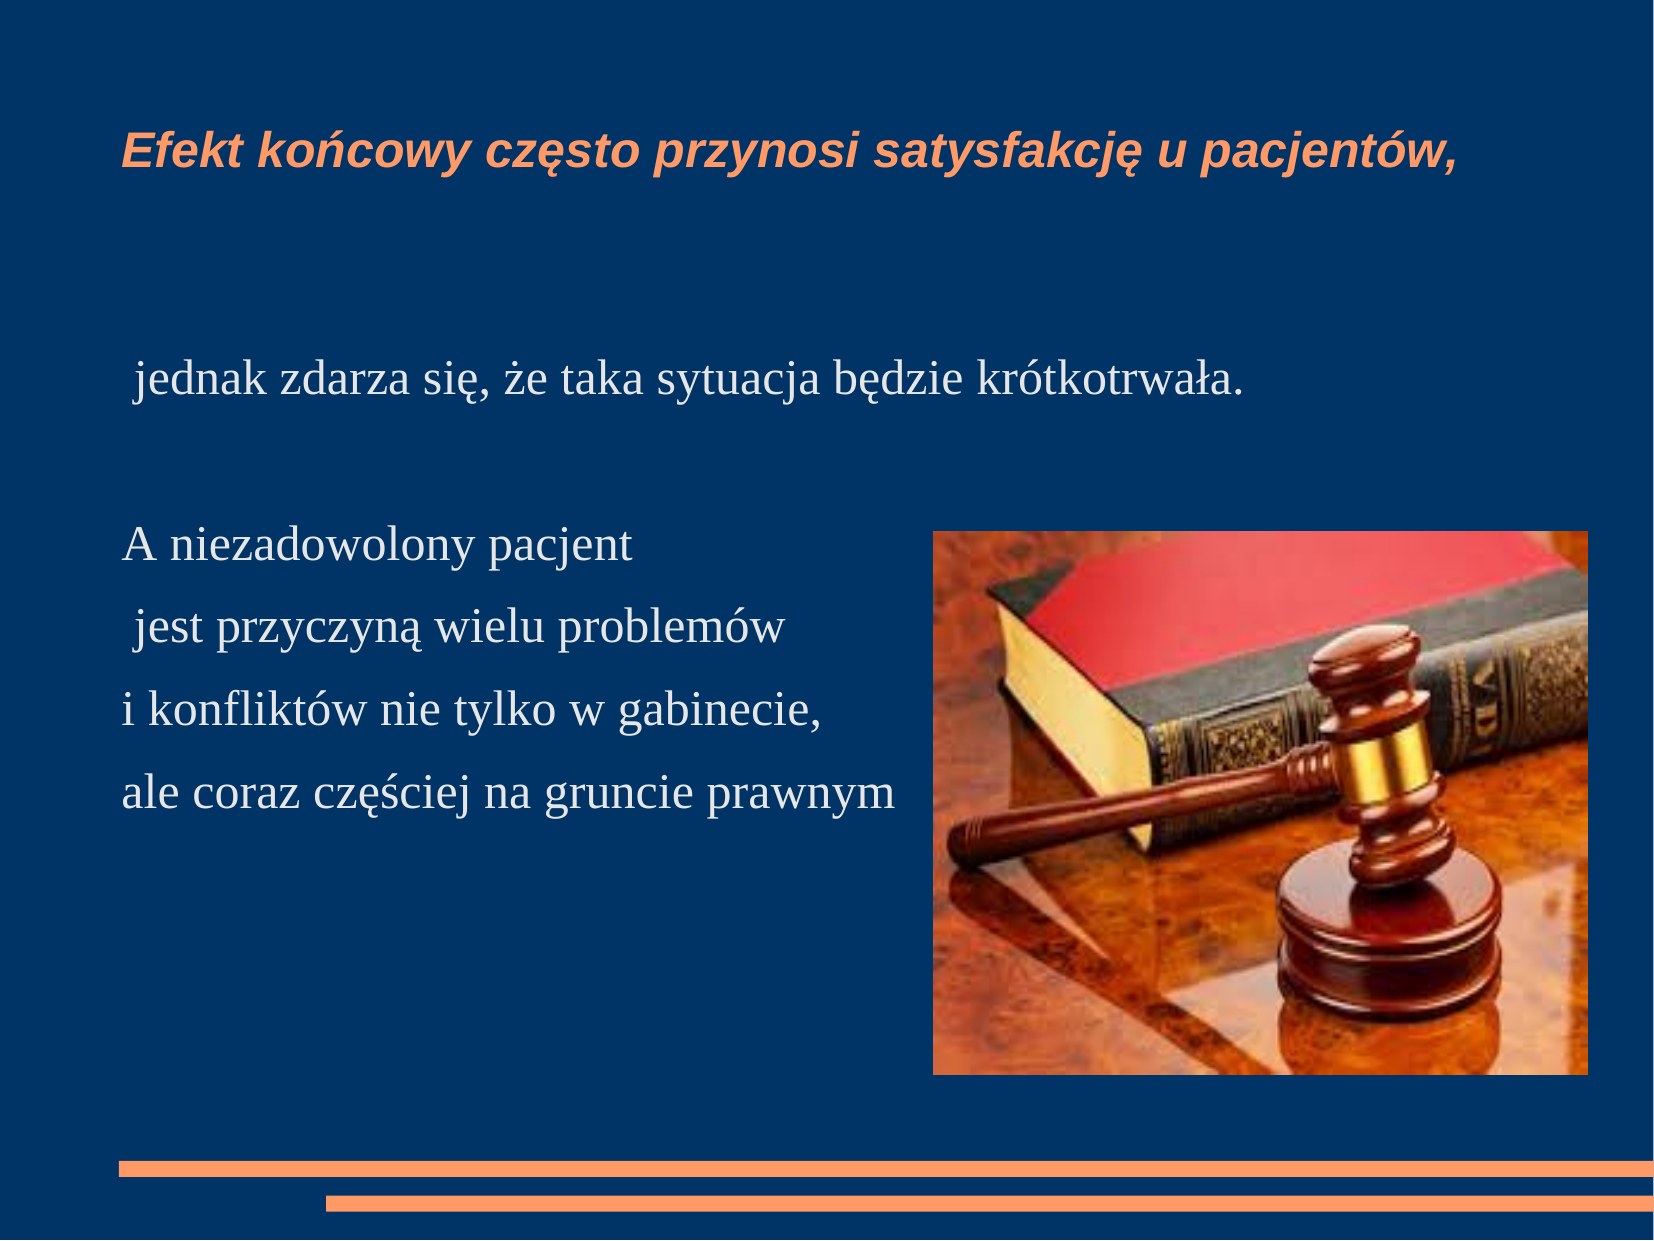

# Efekt końcowy często przynosi satysfakcję u pacjentów,
 jednak zdarza się, że taka sytuacja będzie krótkotrwała.
A niezadowolony pacjent
 jest przyczyną wielu problemów
i konfliktów nie tylko w gabinecie,
ale coraz częściej na gruncie prawnym